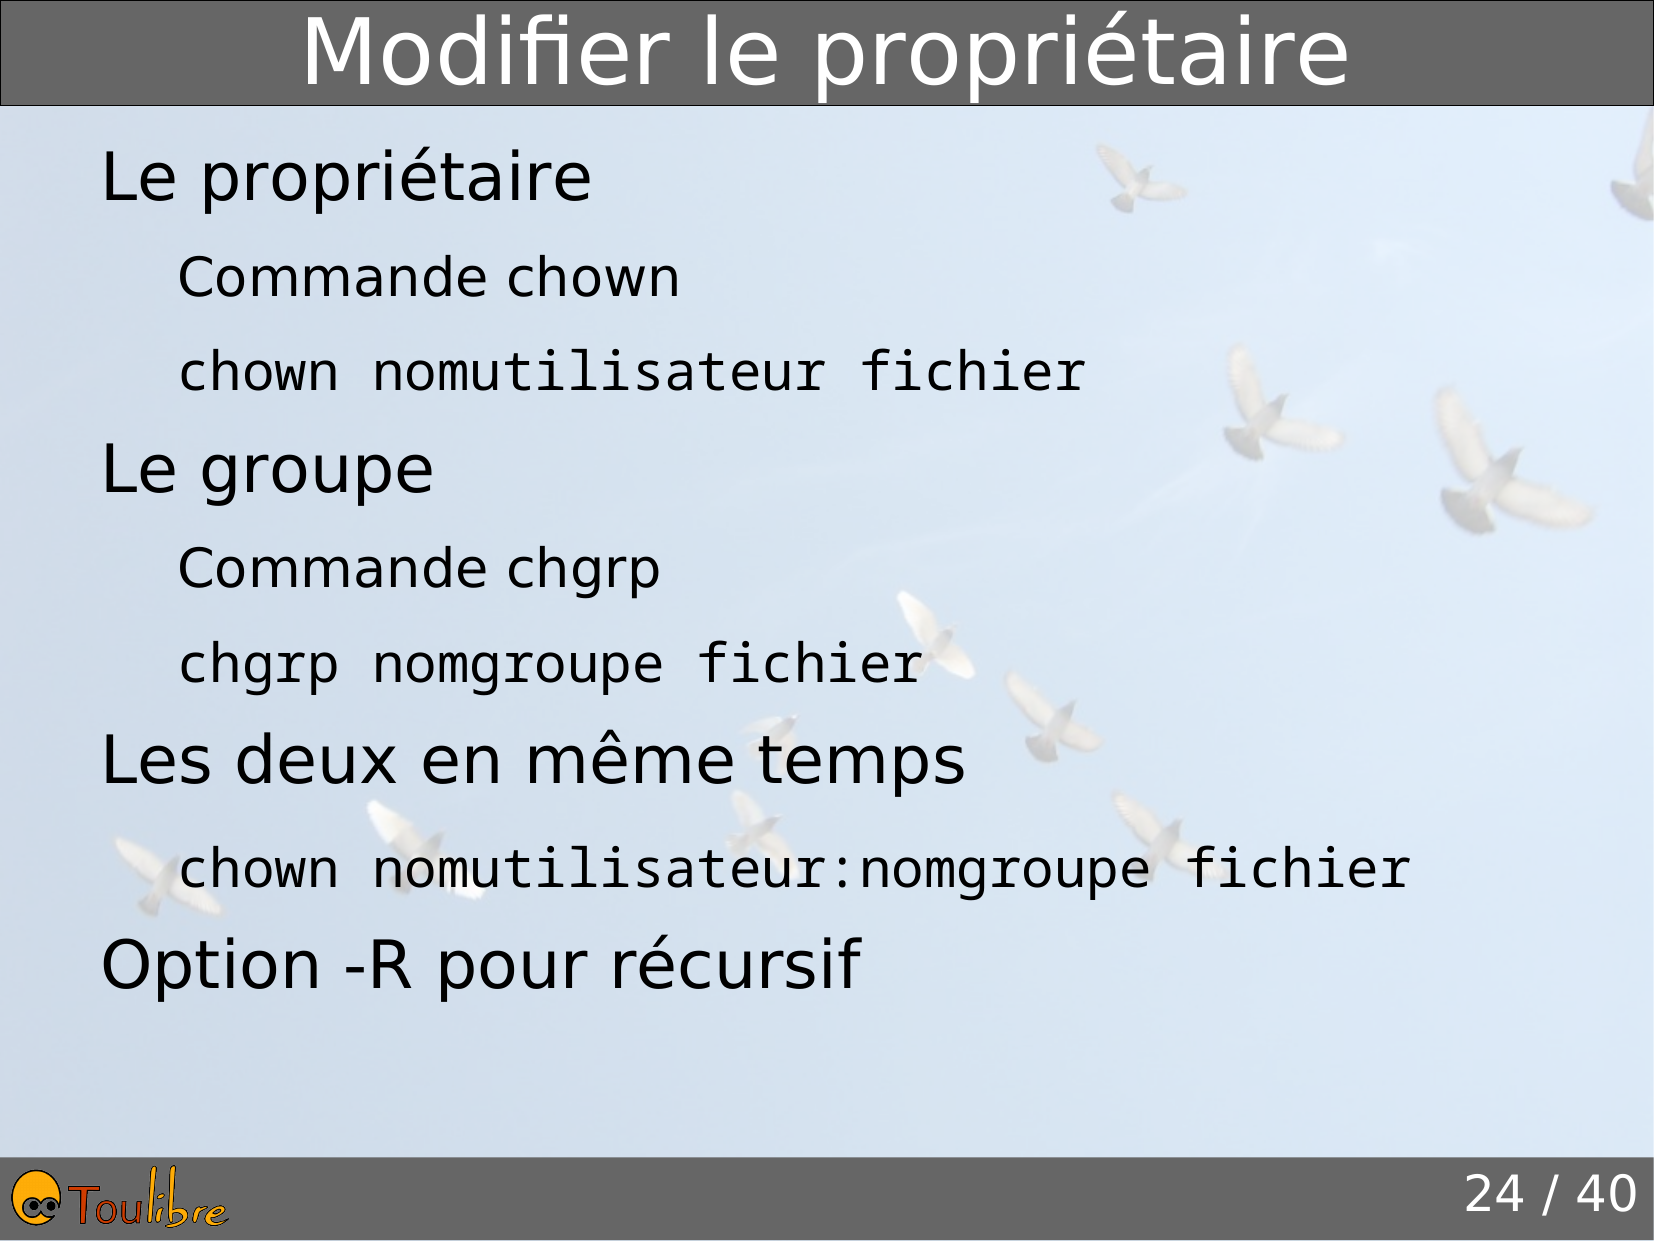

# Modifier le propriétaire
Le propriétaire
Commande chown
chown nomutilisateur fichier
Le groupe
Commande chgrp
chgrp nomgroupe fichier
Les deux en même temps
chown nomutilisateur:nomgroupe fichier
Option -R pour récursif